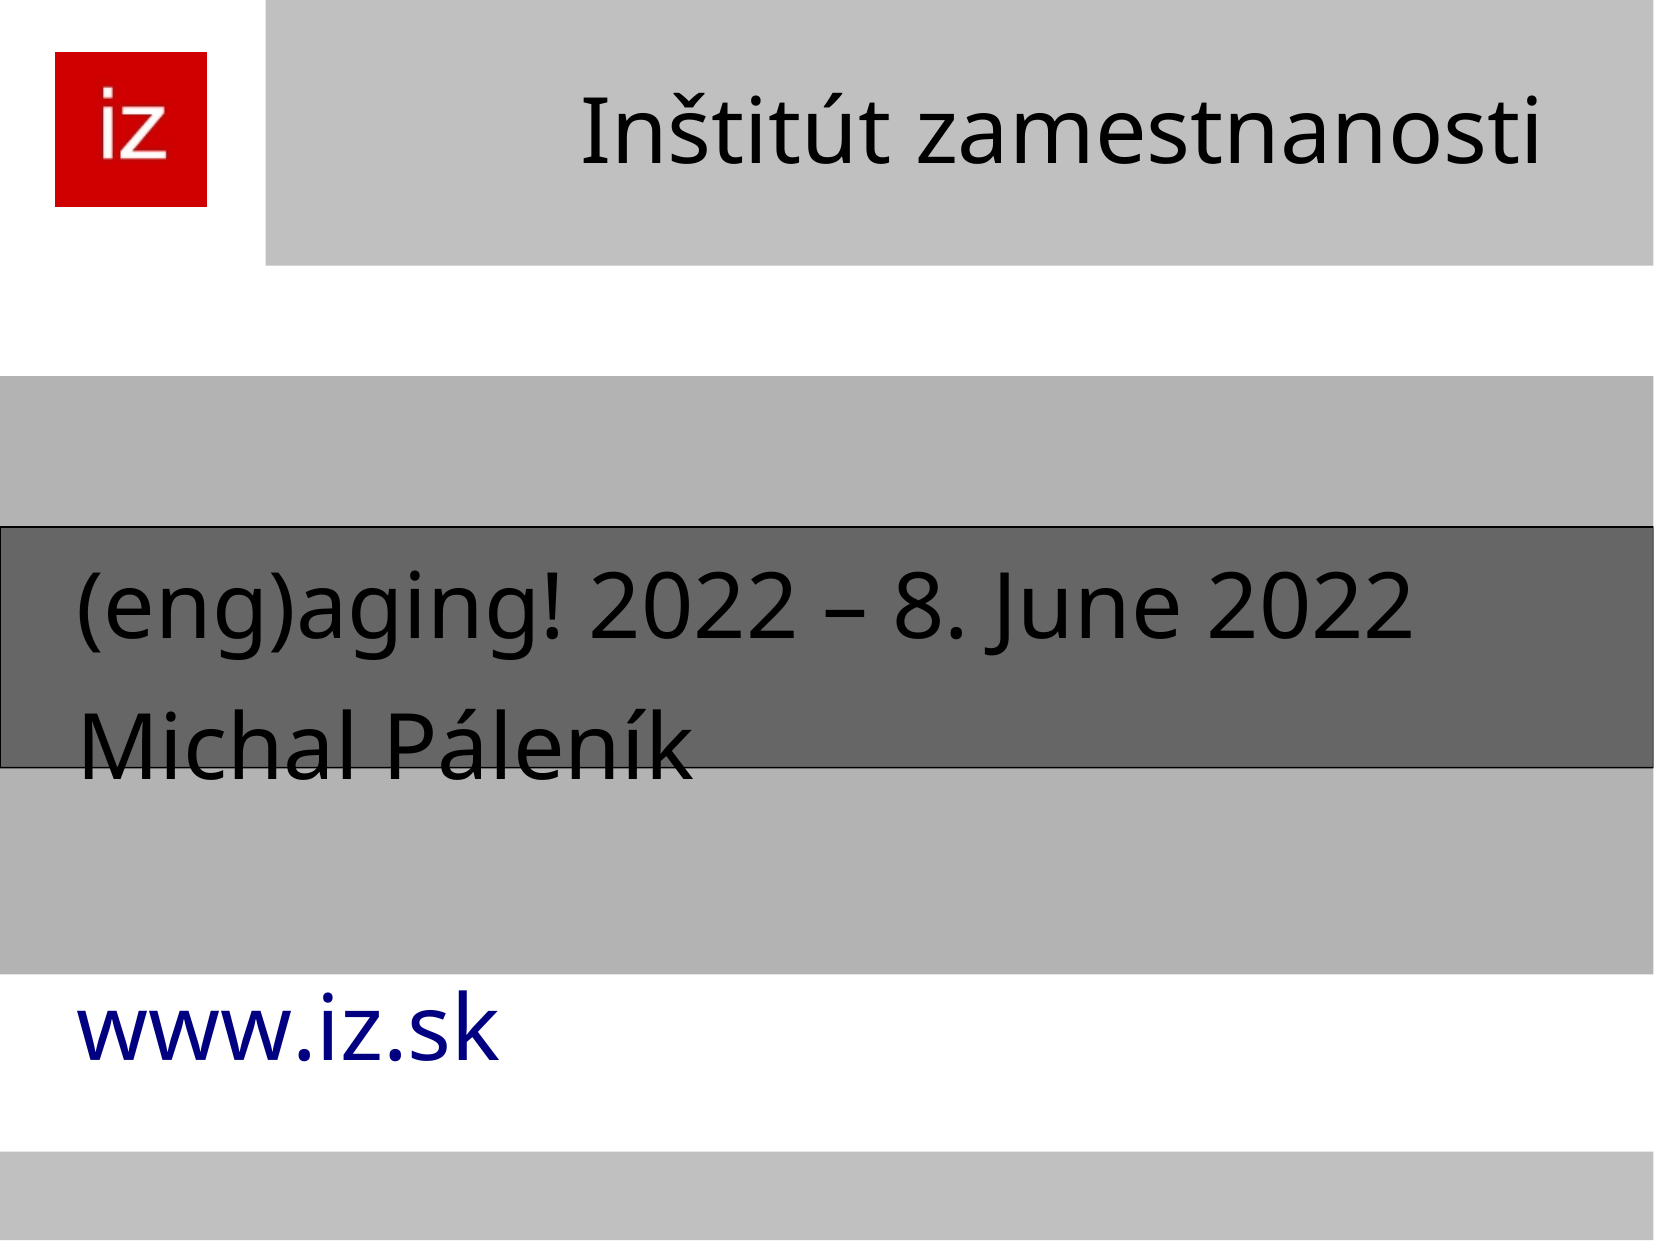

# Inštitút zamestnanosti
(eng)aging! 2022 – 8. June 2022
Michal Páleník
www.iz.sk